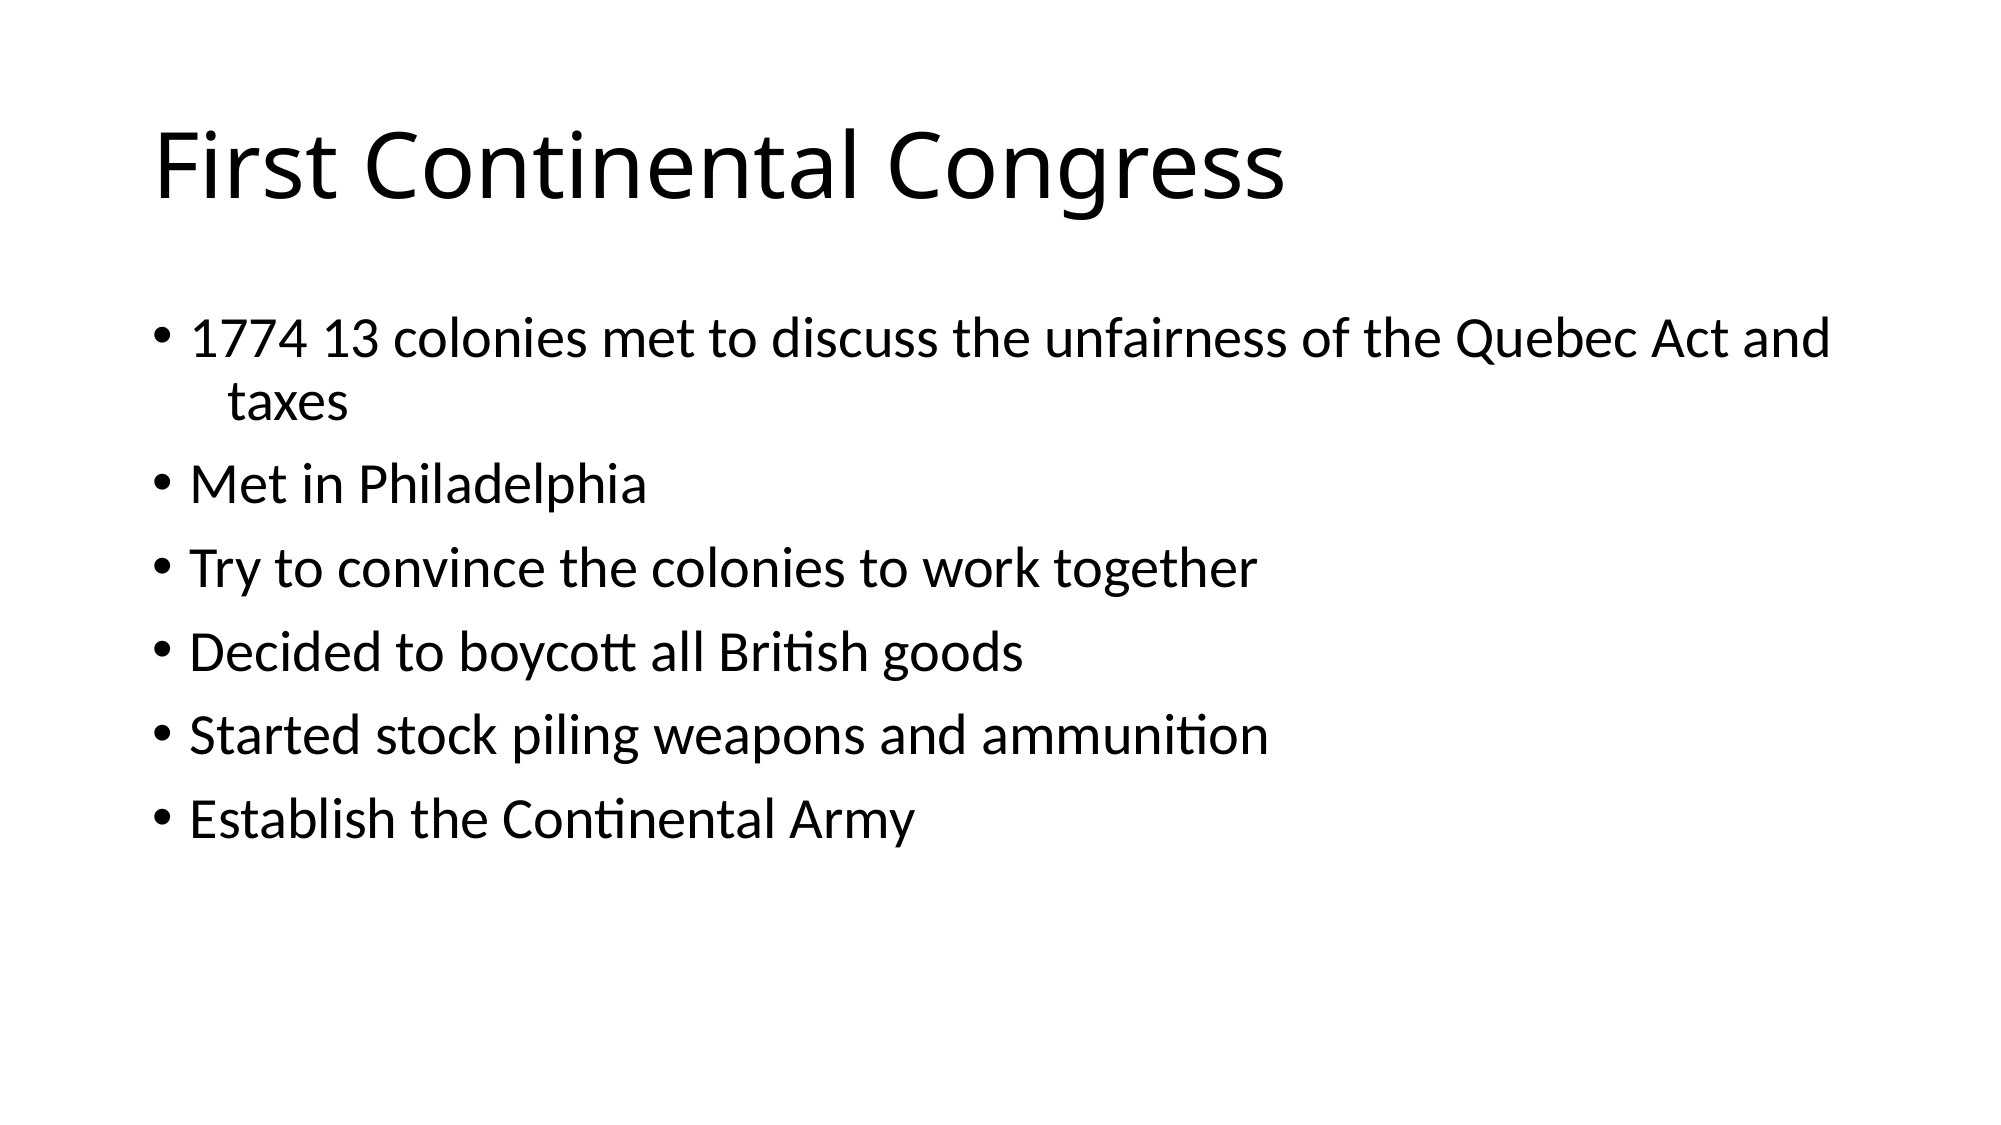

# First Continental Congress
1774 13 colonies met to discuss the unfairness of the Quebec Act and taxes
Met in Philadelphia
Try to convince the colonies to work together
Decided to boycott all British goods
Started stock piling weapons and ammunition
Establish the Continental Army